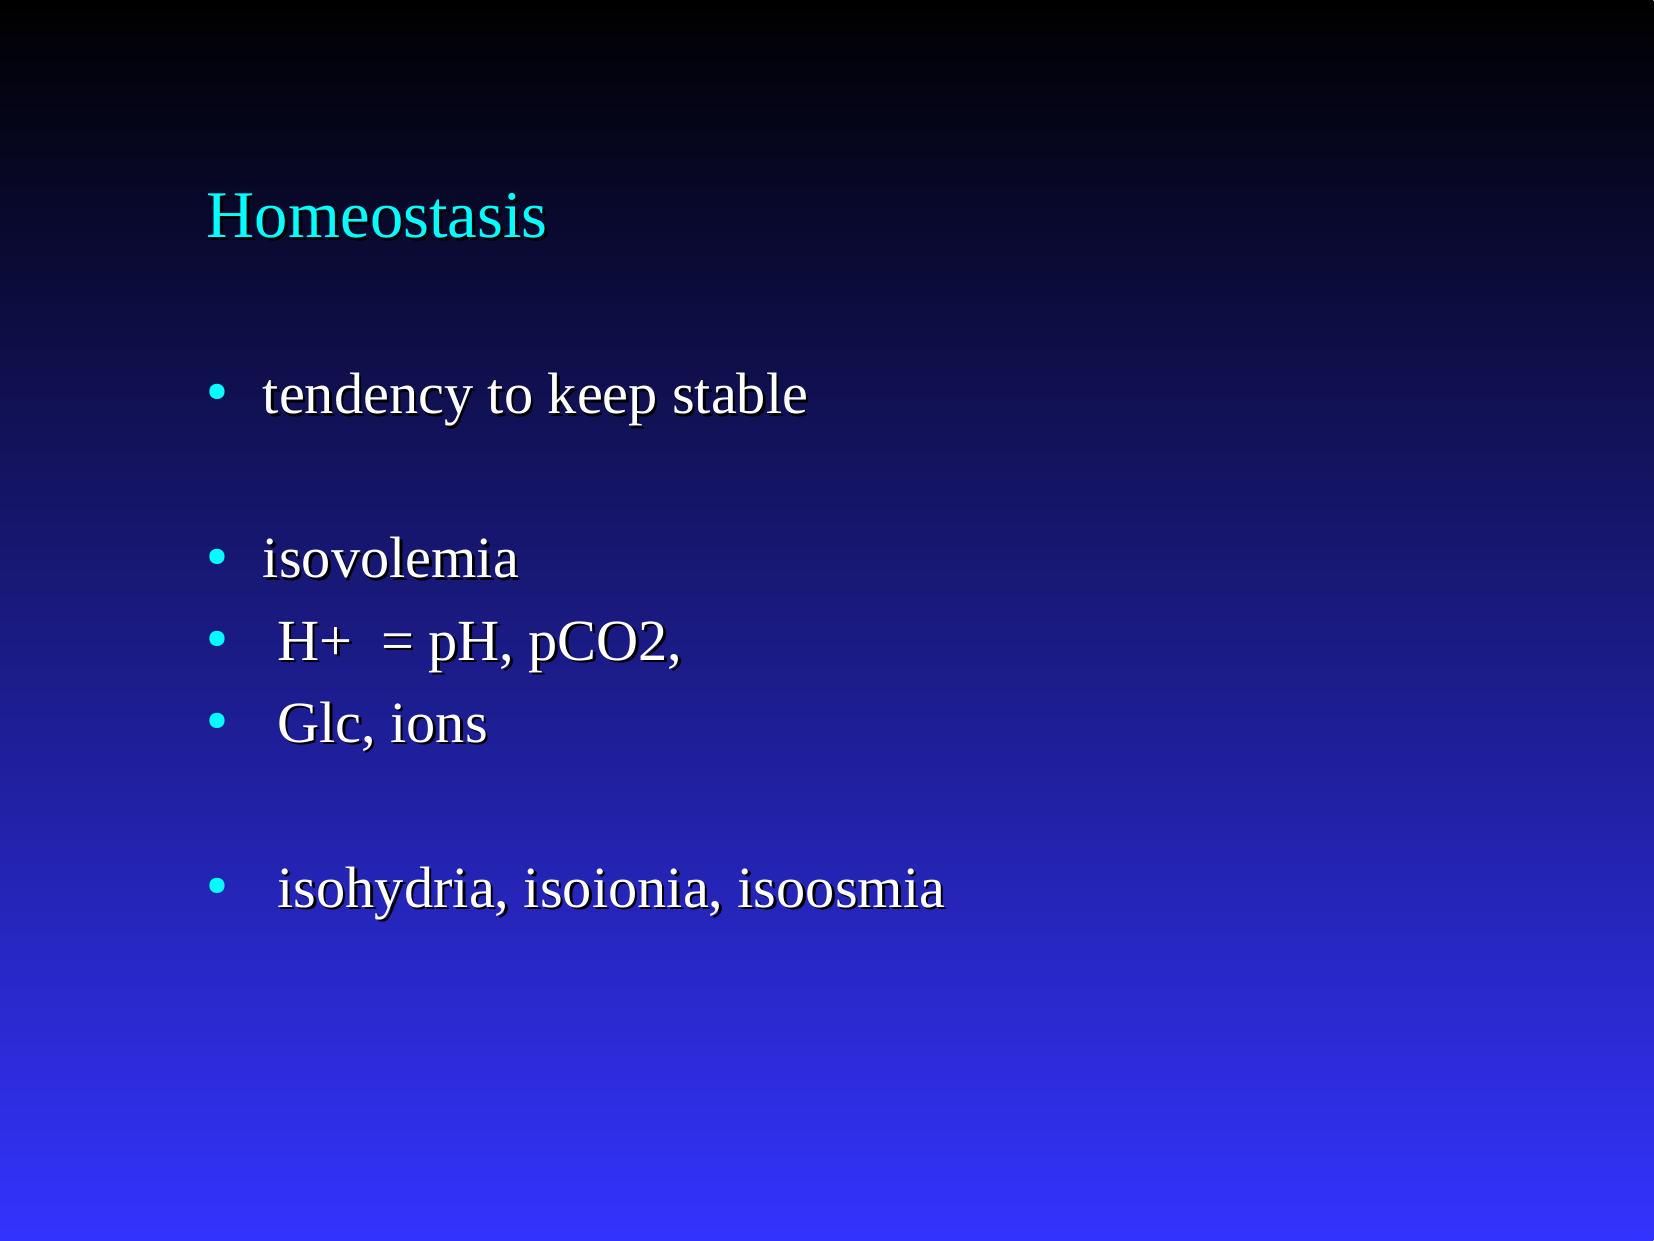

# Homeostasis
tendency to keep stable
isovolemia
 H+ = pH, pCO2,
 Glc, ions
 isohydria, isoionia, isoosmia